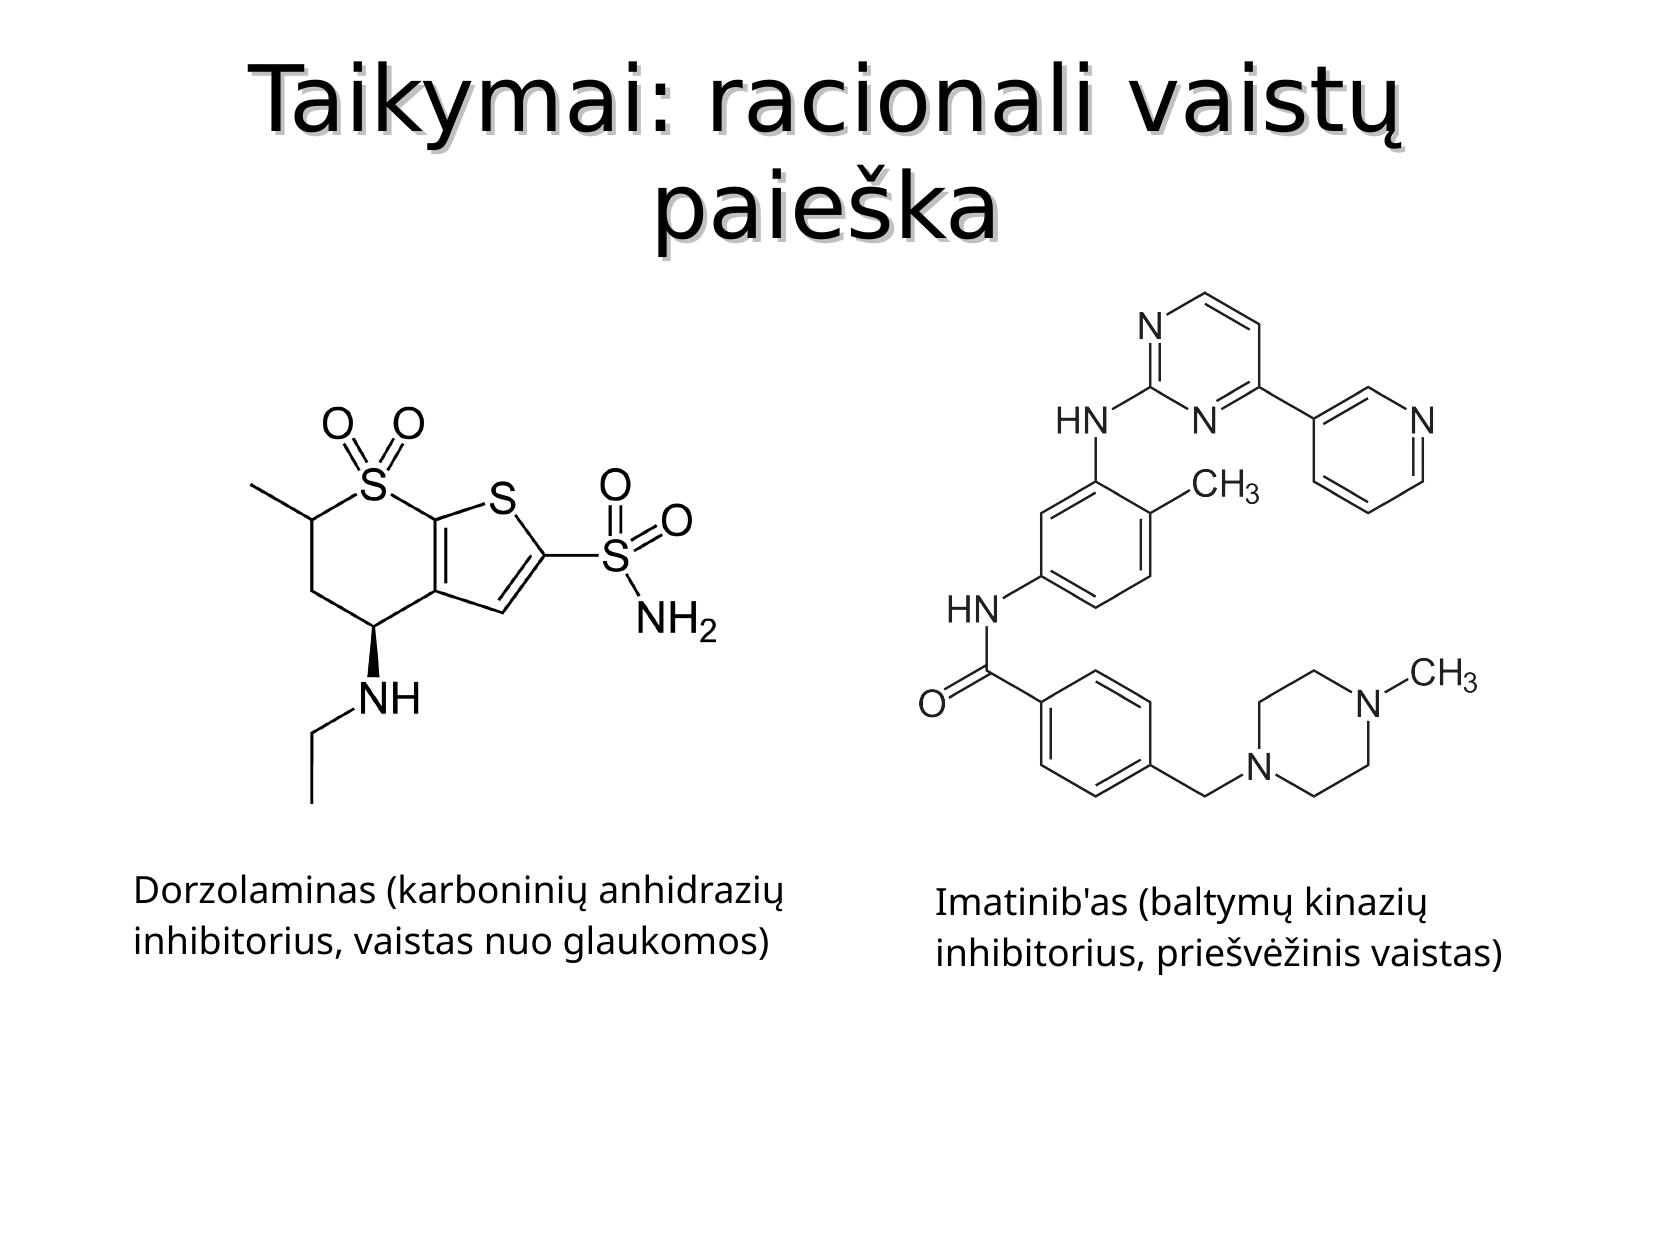

# Taikymai: racionali vaistų paieška
Dorzolaminas (karboninių anhidrazių
inhibitorius, vaistas nuo glaukomos)
Imatinib'as (baltymų kinazių
inhibitorius, priešvėžinis vaistas)